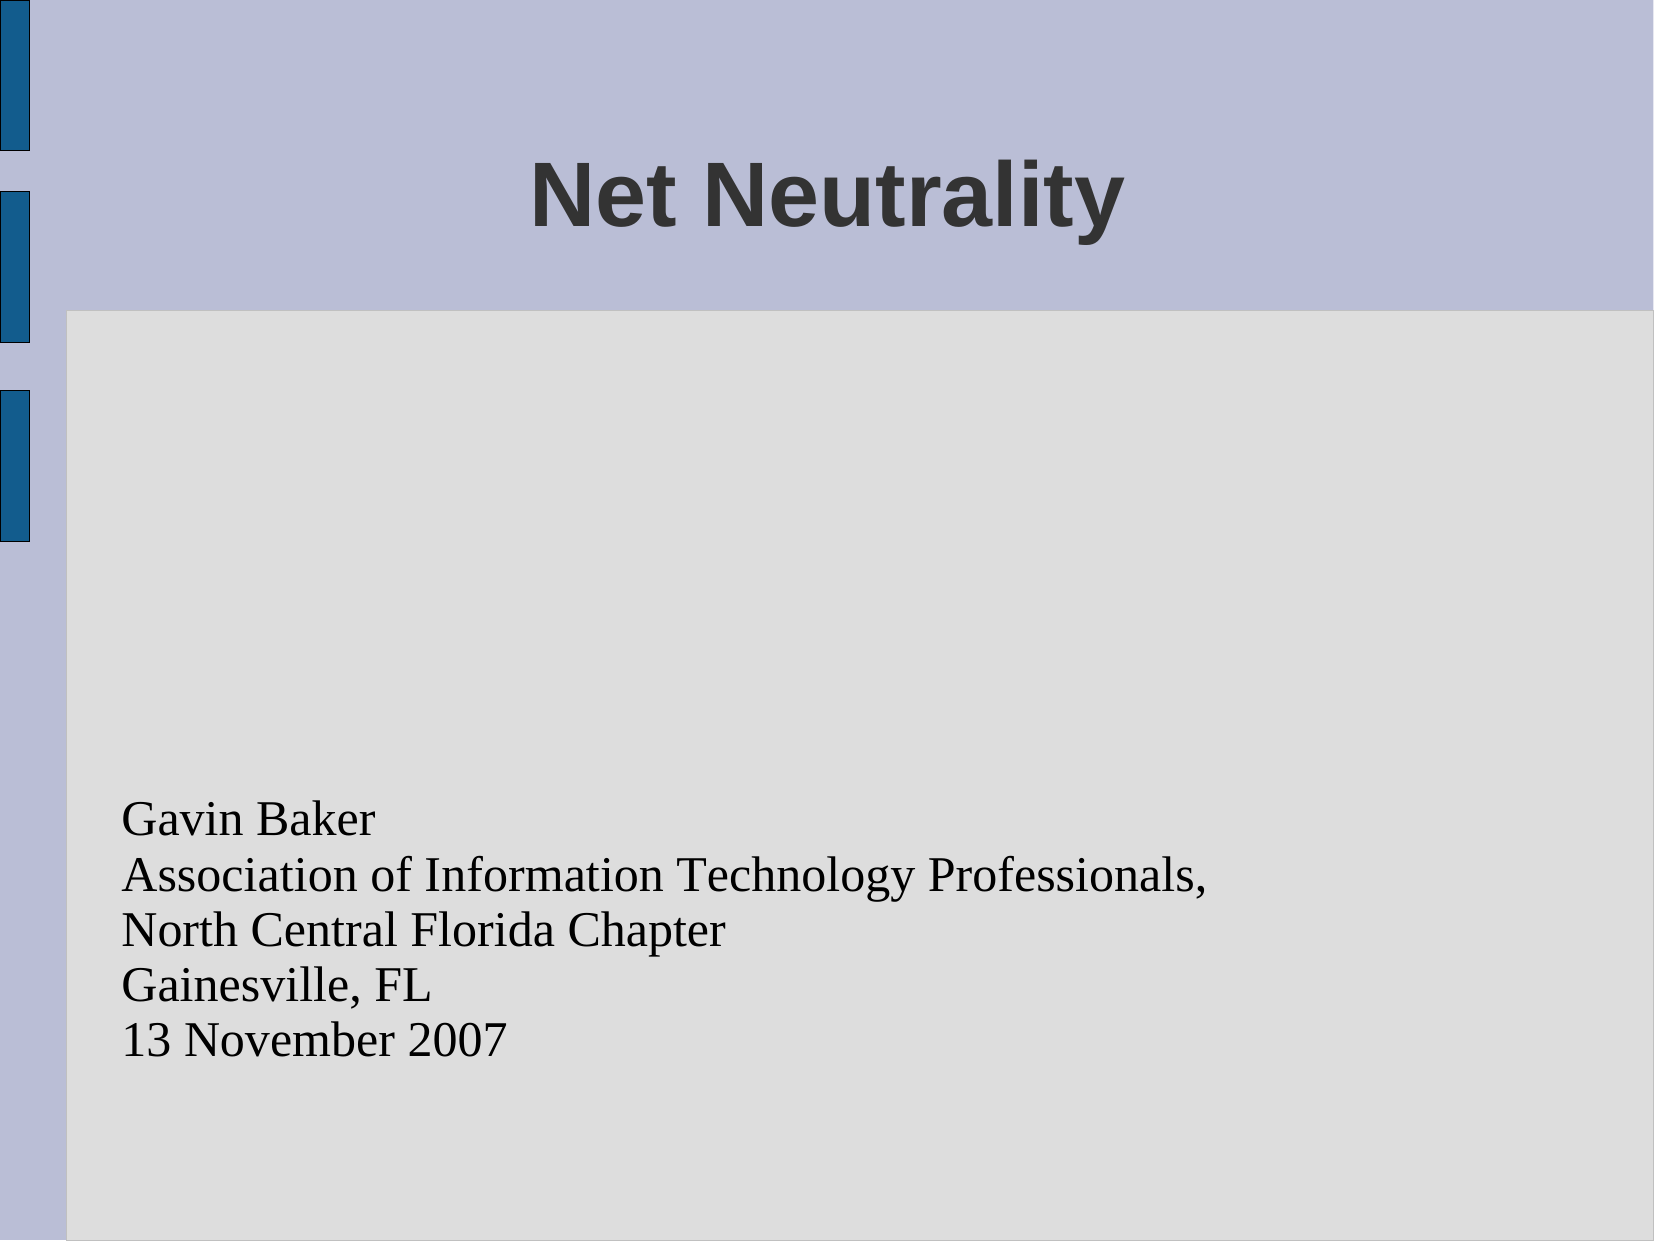

# Net Neutrality
Gavin Baker
Association of Information Technology Professionals,
North Central Florida Chapter
Gainesville, FL
13 November 2007